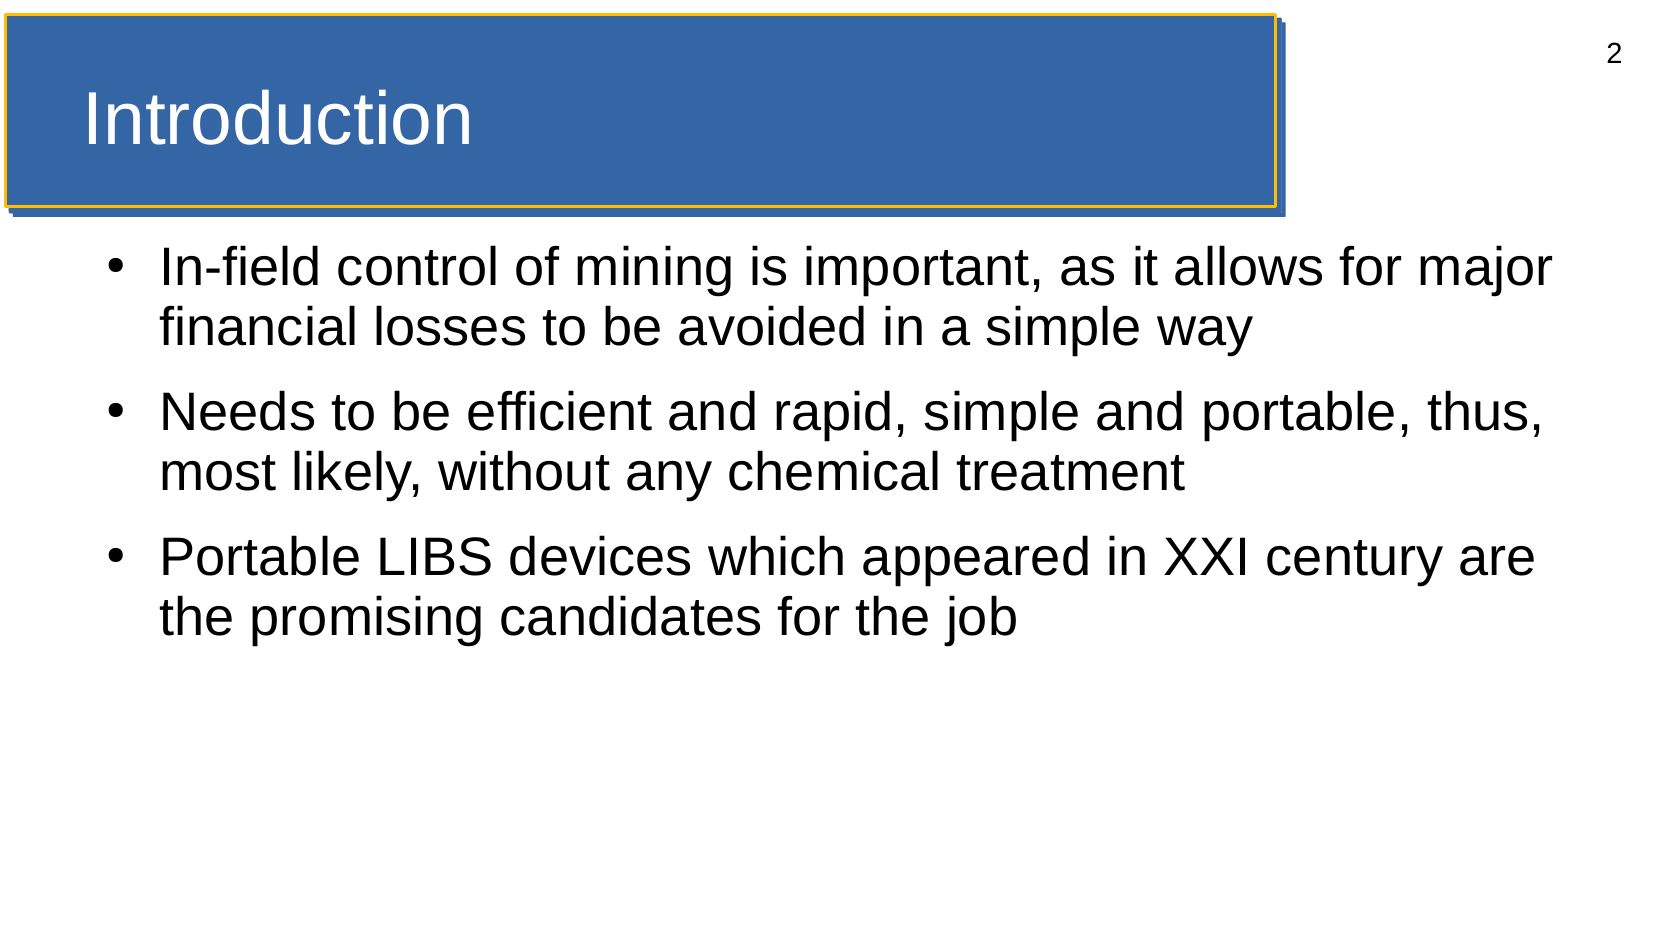

2
# Introduction
In-field control of mining is important, as it allows for major financial losses to be avoided in a simple way
Needs to be efficient and rapid, simple and portable, thus, most likely, without any chemical treatment
Portable LIBS devices which appeared in XXI century are the promising candidates for the job